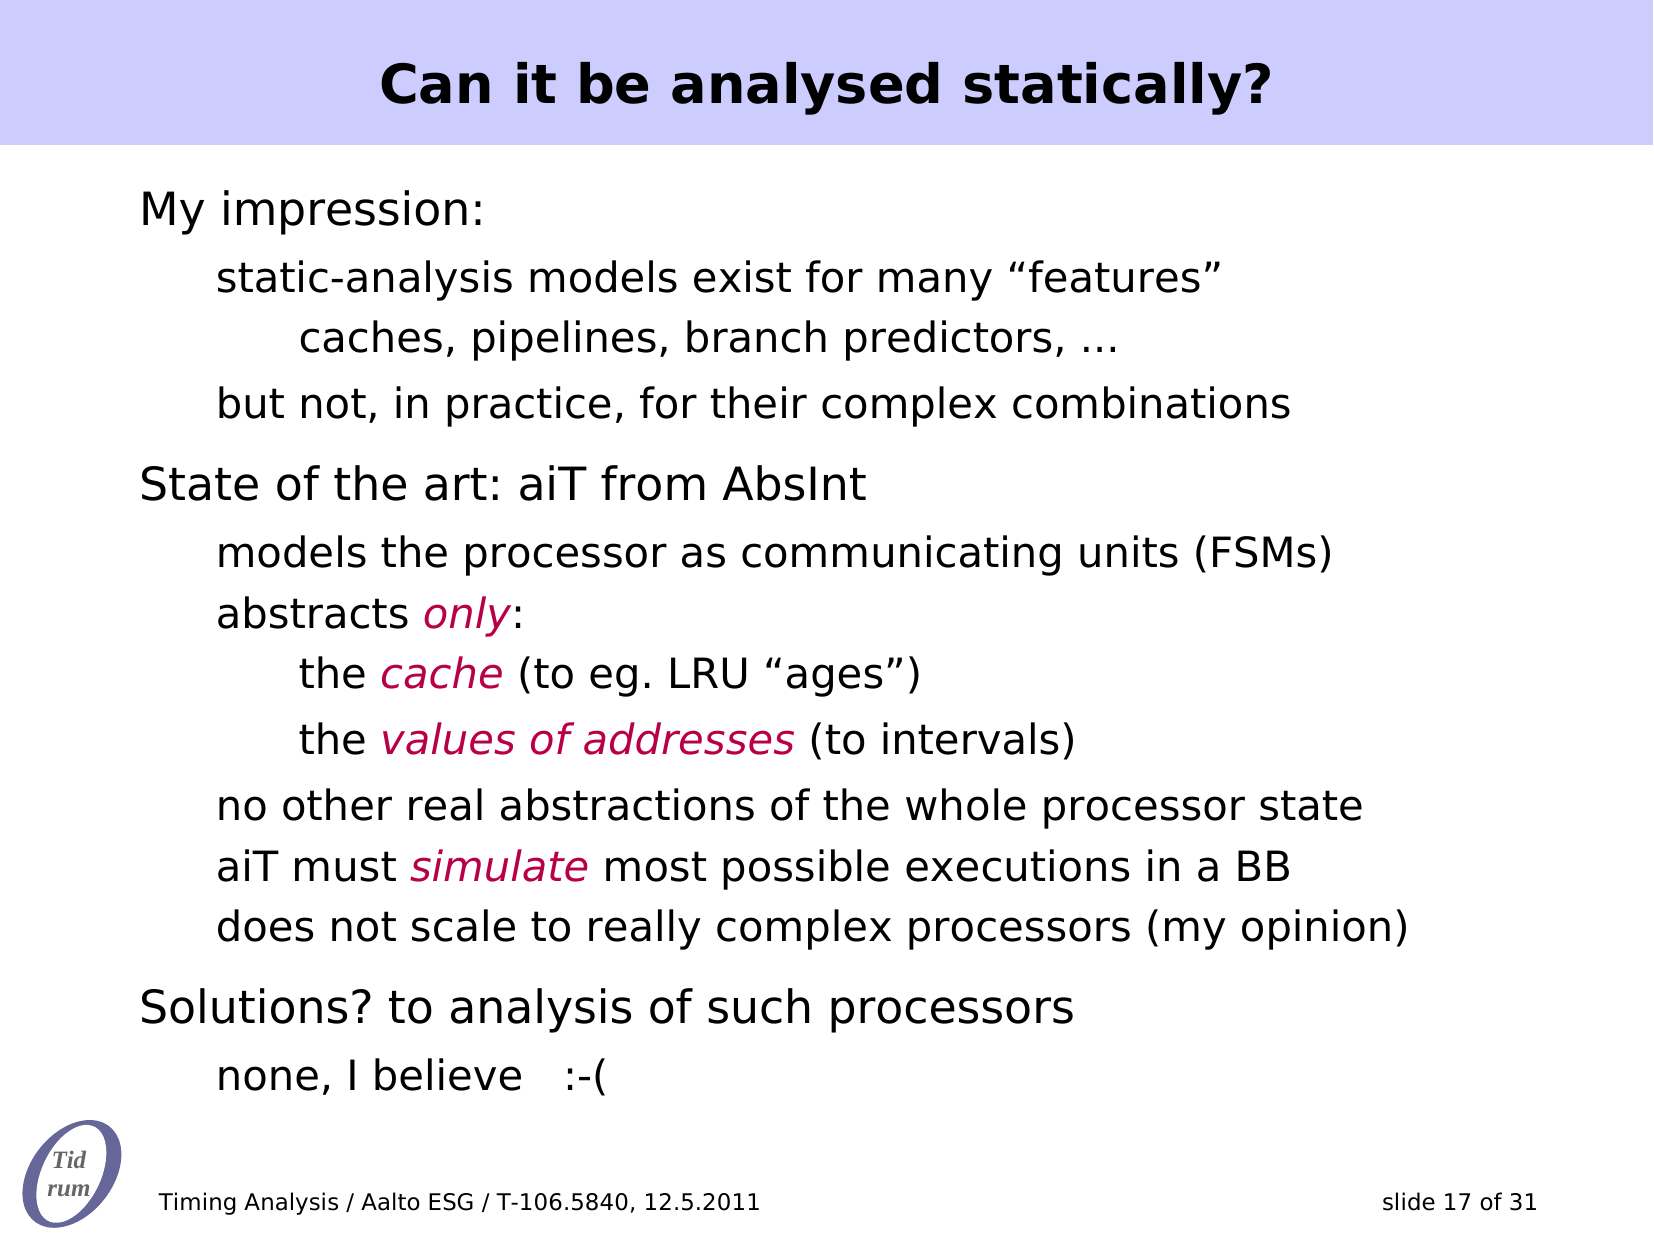

# Can it be analysed statically?
My impression:
static-analysis models exist for many “features”
caches, pipelines, branch predictors, ...
but not, in practice, for their complex combinations
State of the art: aiT from AbsInt
models the processor as communicating units (FSMs)
abstracts only:
the cache (to eg. LRU “ages”)
the values of addresses (to intervals)
no other real abstractions of the whole processor state
aiT must simulate most possible executions in a BB
does not scale to really complex processors (my opinion)
Solutions? to analysis of such processors
none, I believe :-(